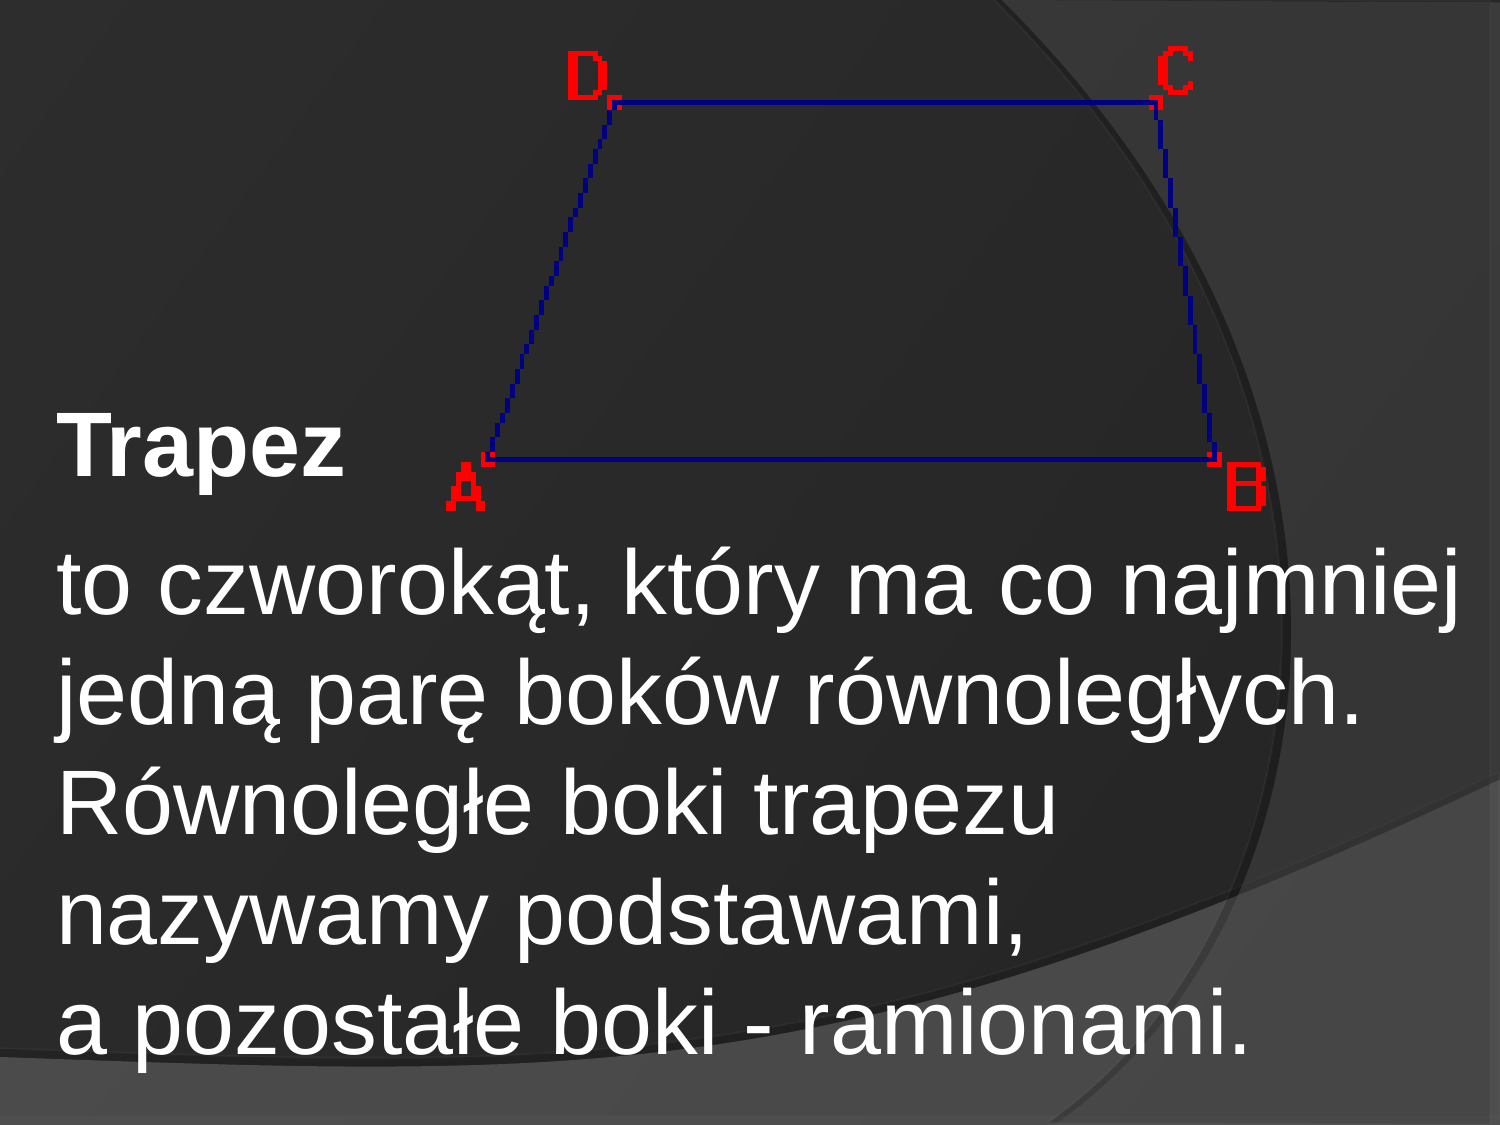

Trapez
to czworokąt, który ma co najmniej jedną parę boków równoległych. 
Równoległe boki trapezu nazywamy podstawami, 
a pozostałe boki - ramionami.